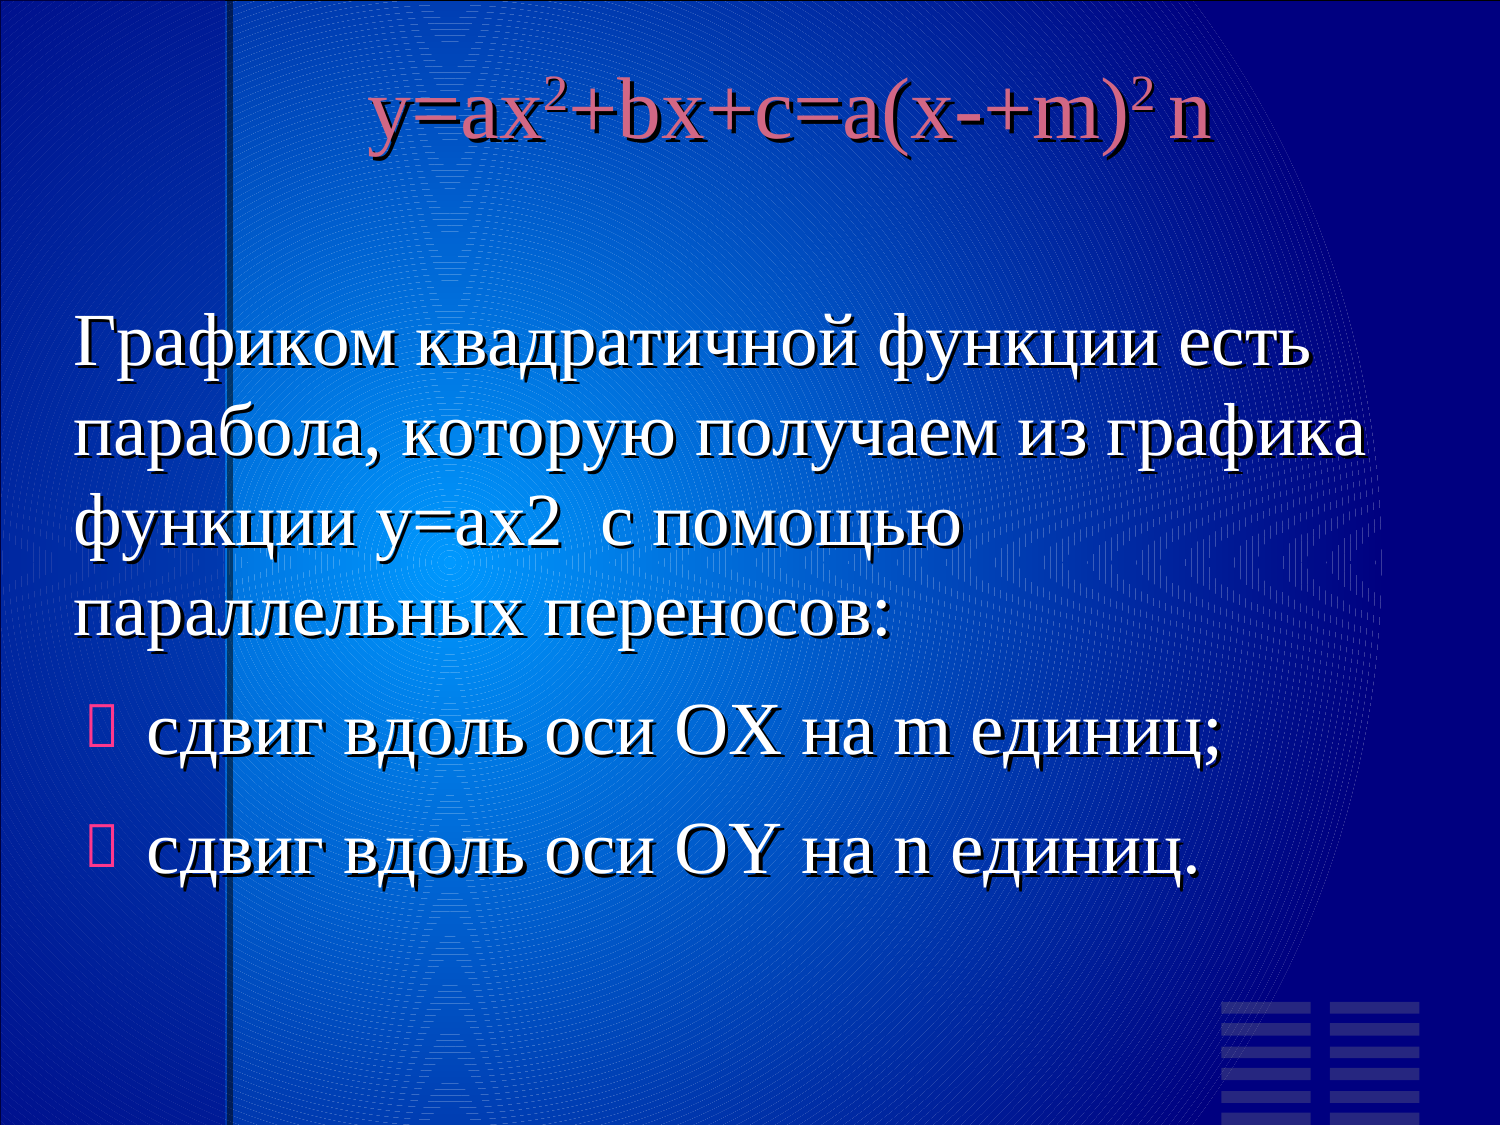

# y=ax2+bx+с=а(x-+m)2 n
Графиком квадратичной функции есть парабола, которую получаем из графика функции y=ax2 с помощью параллельных переносов:
сдвиг вдоль оси ОХ на m единиц;
сдвиг вдоль оси ОY на n единиц.